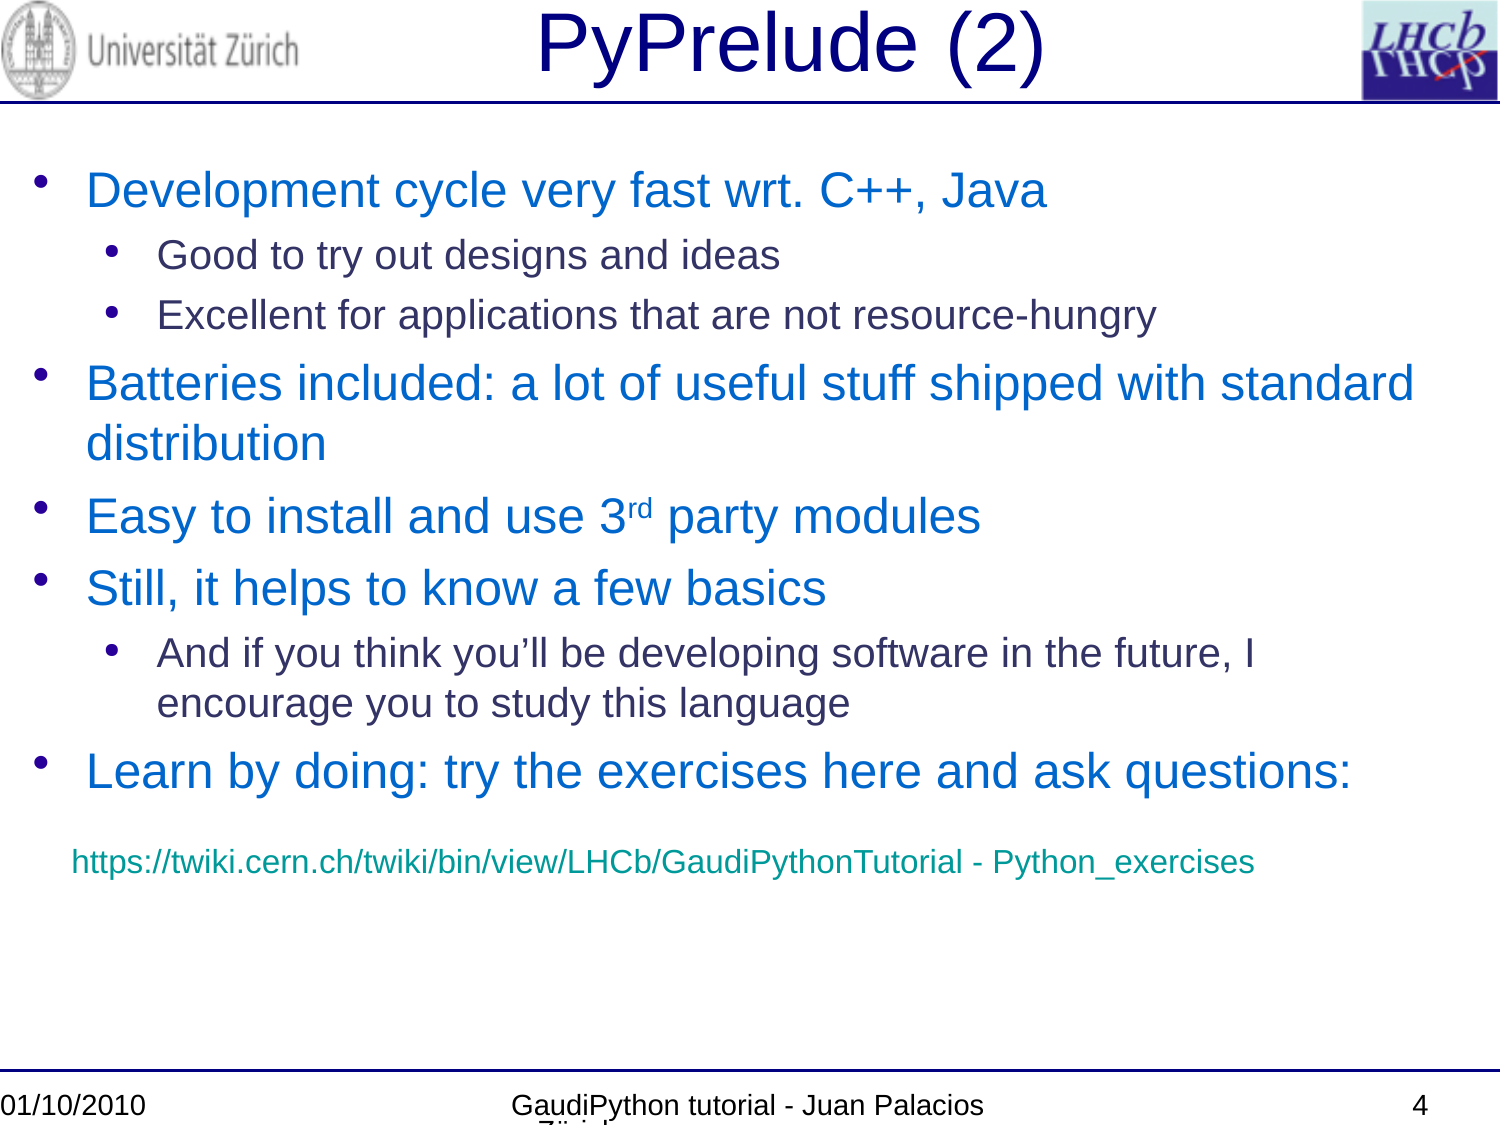

# PyPrelude (2)
Development cycle very fast wrt. C++, Java
Good to try out designs and ideas
Excellent for applications that are not resource-hungry
Batteries included: a lot of useful stuff shipped with standard distribution
Easy to install and use 3rd party modules
Still, it helps to know a few basics
And if you think you’ll be developing software in the future, I encourage you to study this language
Learn by doing: try the exercises here and ask questions:
	https://twiki.cern.ch/twiki/bin/view/LHCb/GaudiPythonTutorial - Python_exercises
01/10/2010
GaudiPython tutorial - Juan Palacios - Zürich
4